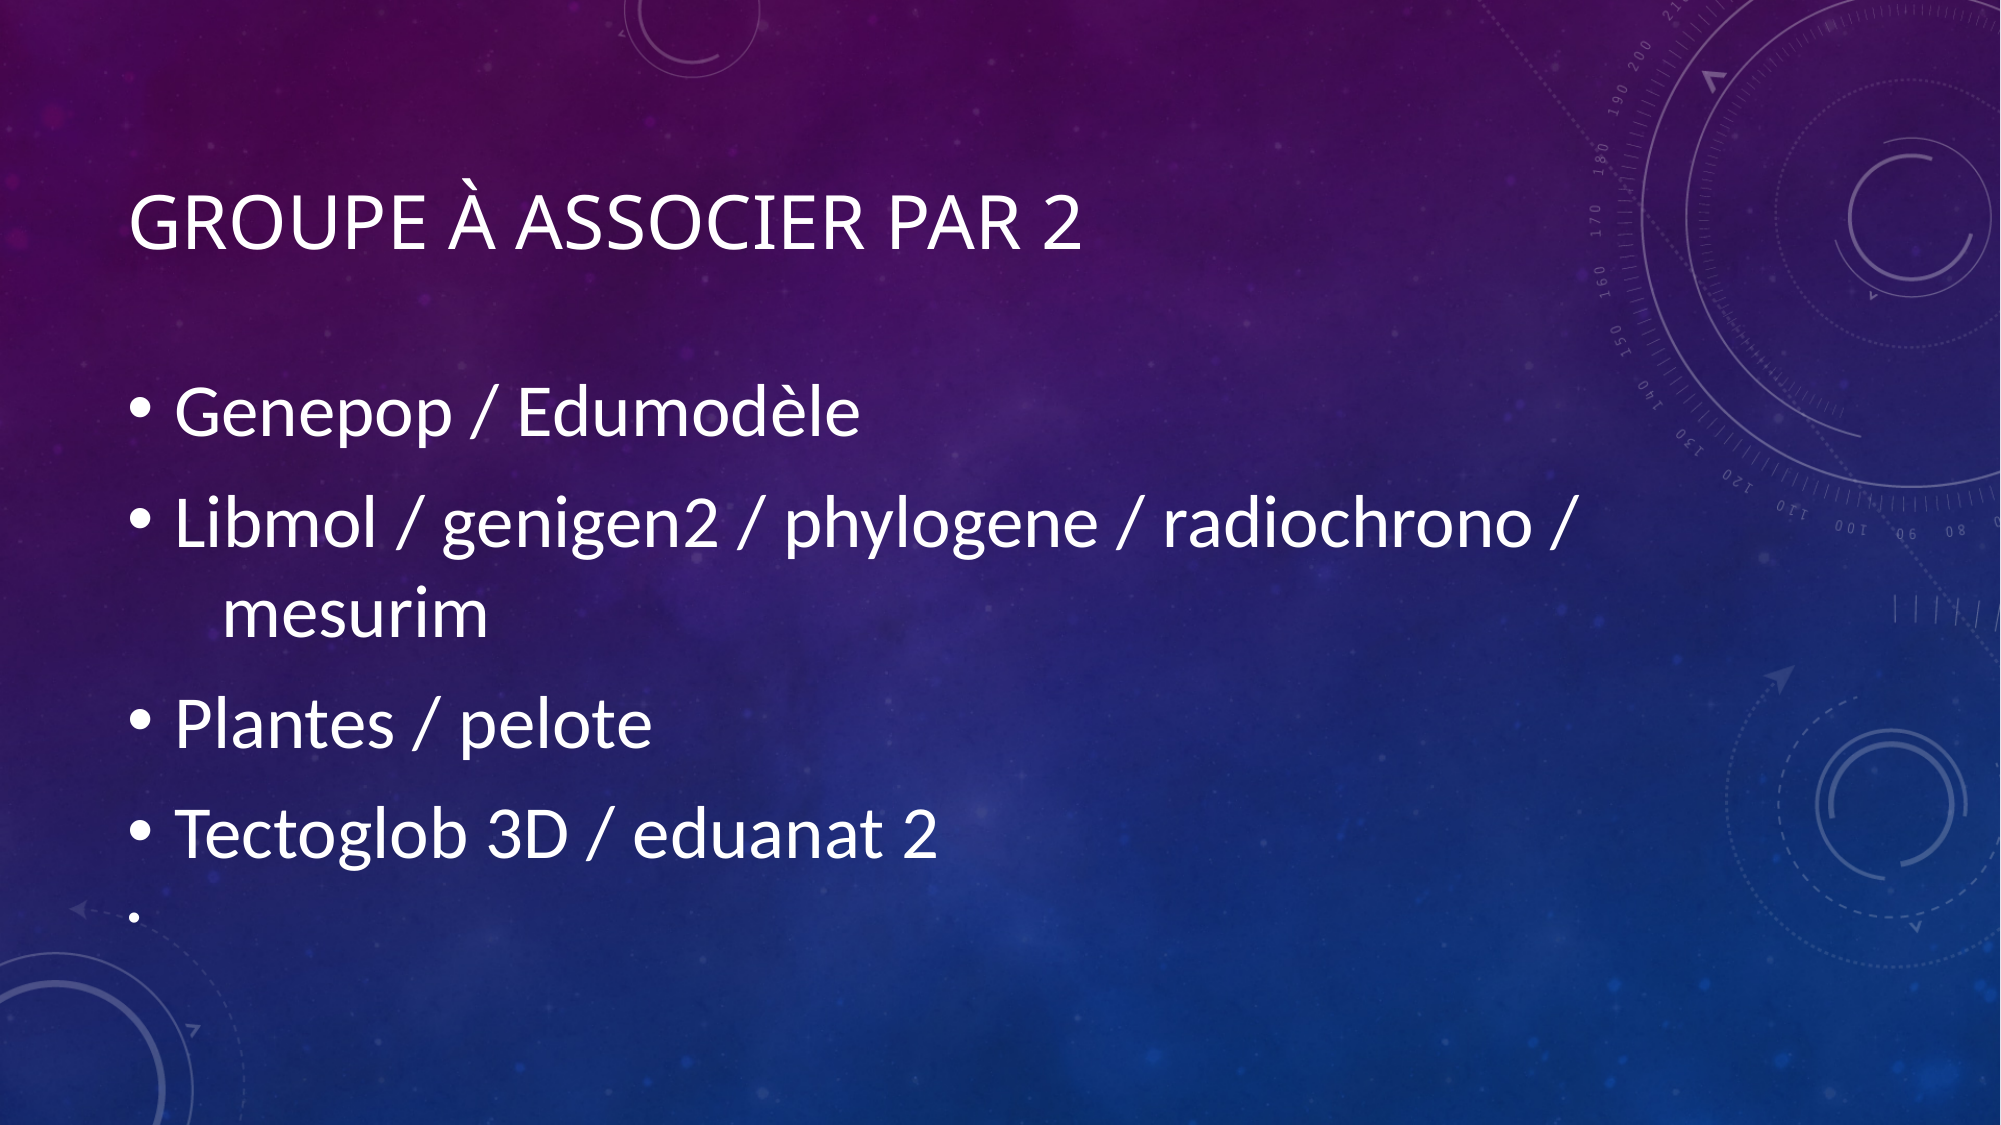

# Groupe à associer par 2
Genepop / Edumodèle
Libmol / genigen2 / phylogene / radiochrono / mesurim
Plantes / pelote
Tectoglob 3D / eduanat 2